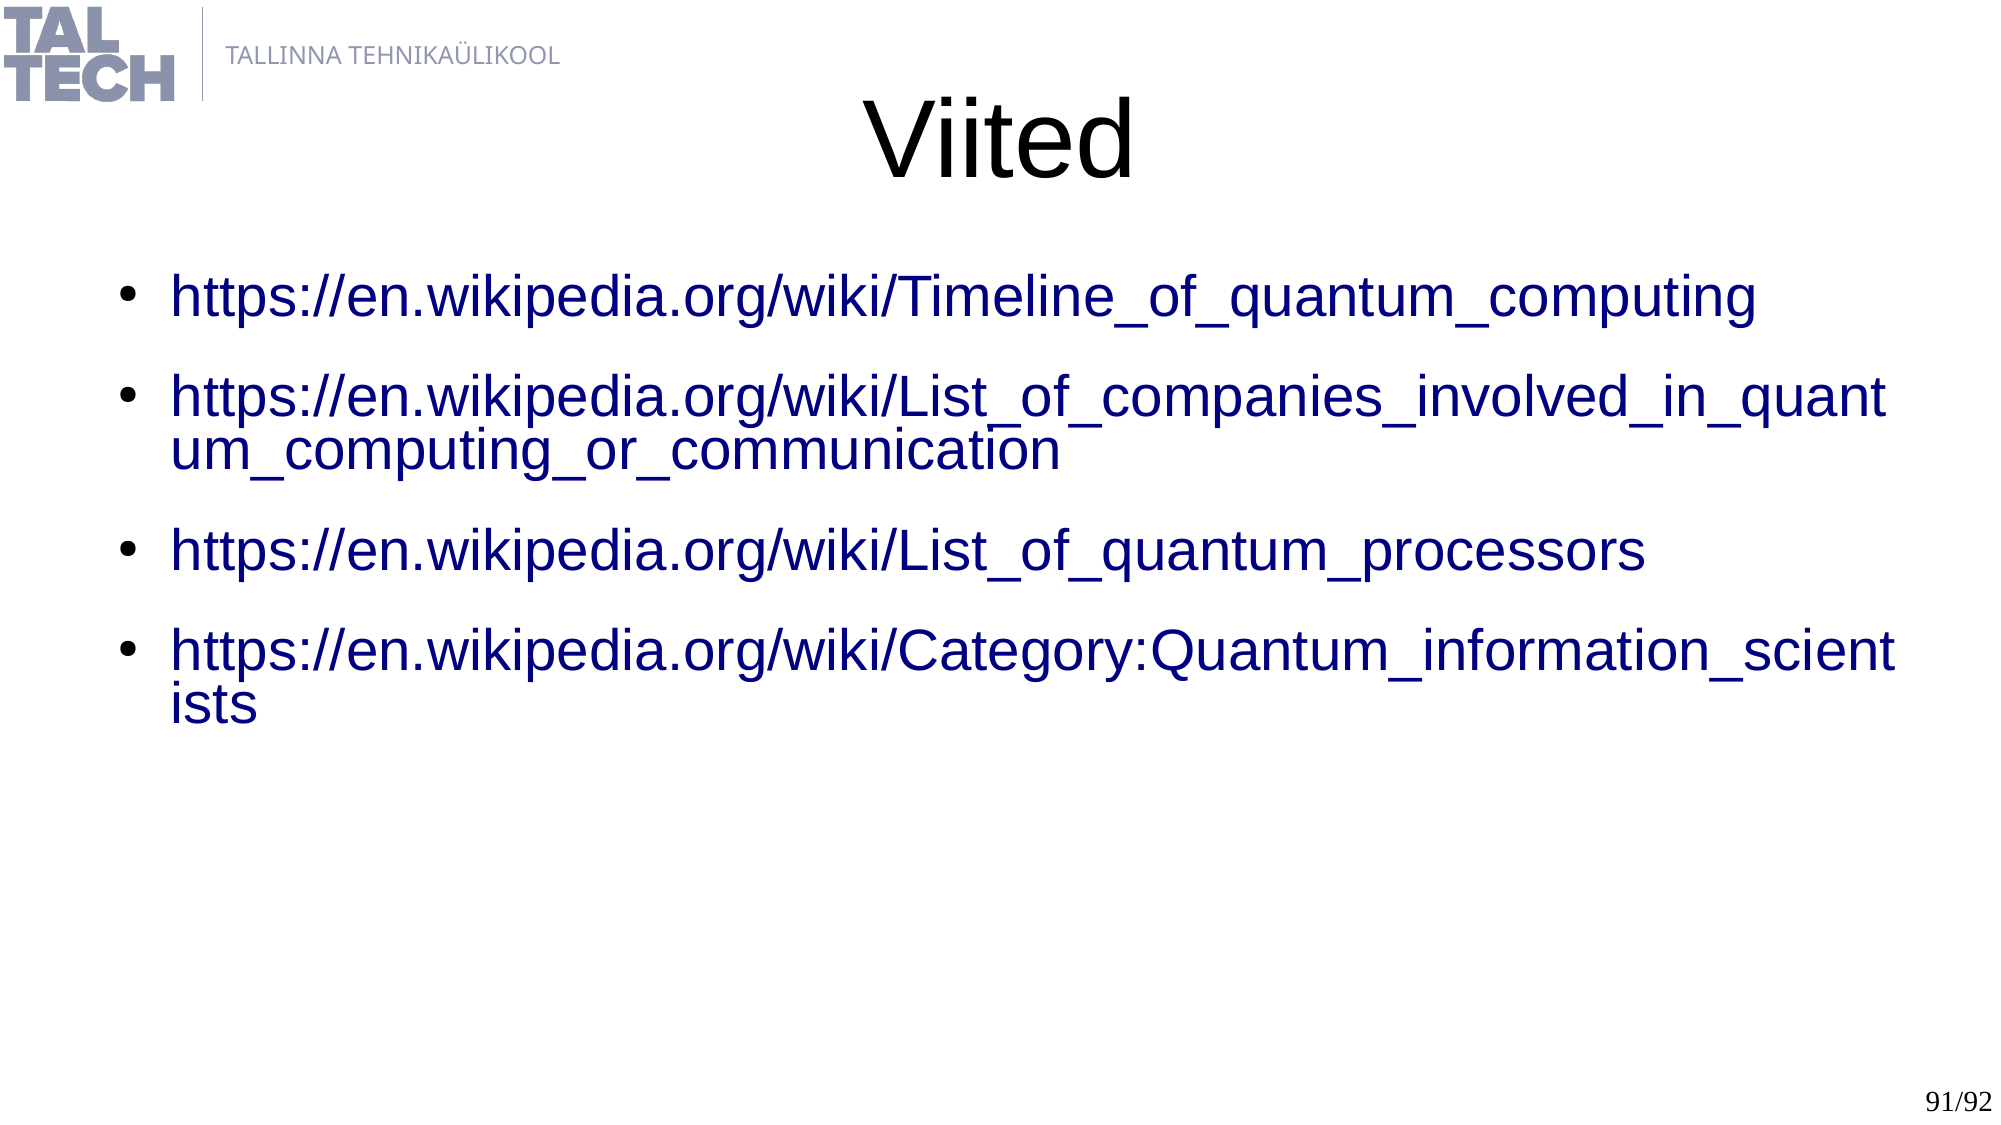

# Viited
https://en.wikipedia.org/wiki/Timeline_of_quantum_computing
https://en.wikipedia.org/wiki/List_of_companies_involved_in_quantum_computing_or_communication
https://en.wikipedia.org/wiki/List_of_quantum_processors
https://en.wikipedia.org/wiki/Category:Quantum_information_scientists
91